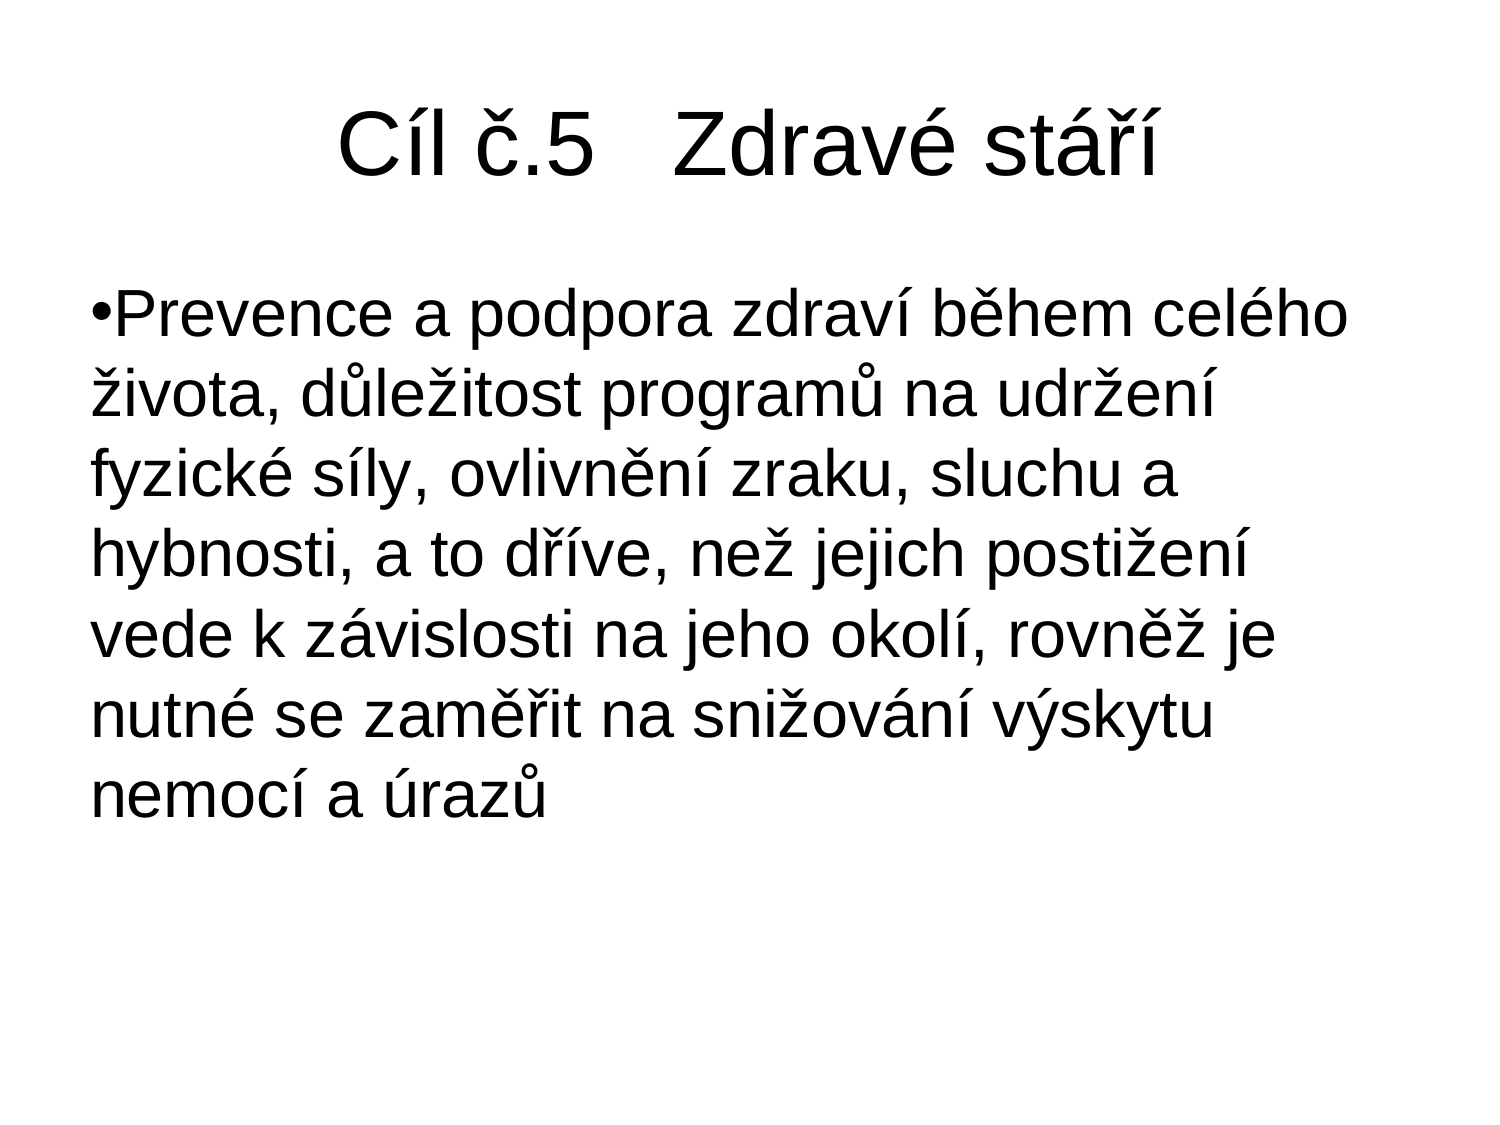

# Cíl č.5 Zdravé stáří
Prevence a podpora zdraví během celého života, důležitost programů na udržení fyzické síly, ovlivnění zraku, sluchu a hybnosti, a to dříve, než jejich postižení vede k závislosti na jeho okolí, rovněž je nutné se zaměřit na snižování výskytu nemocí a úrazů